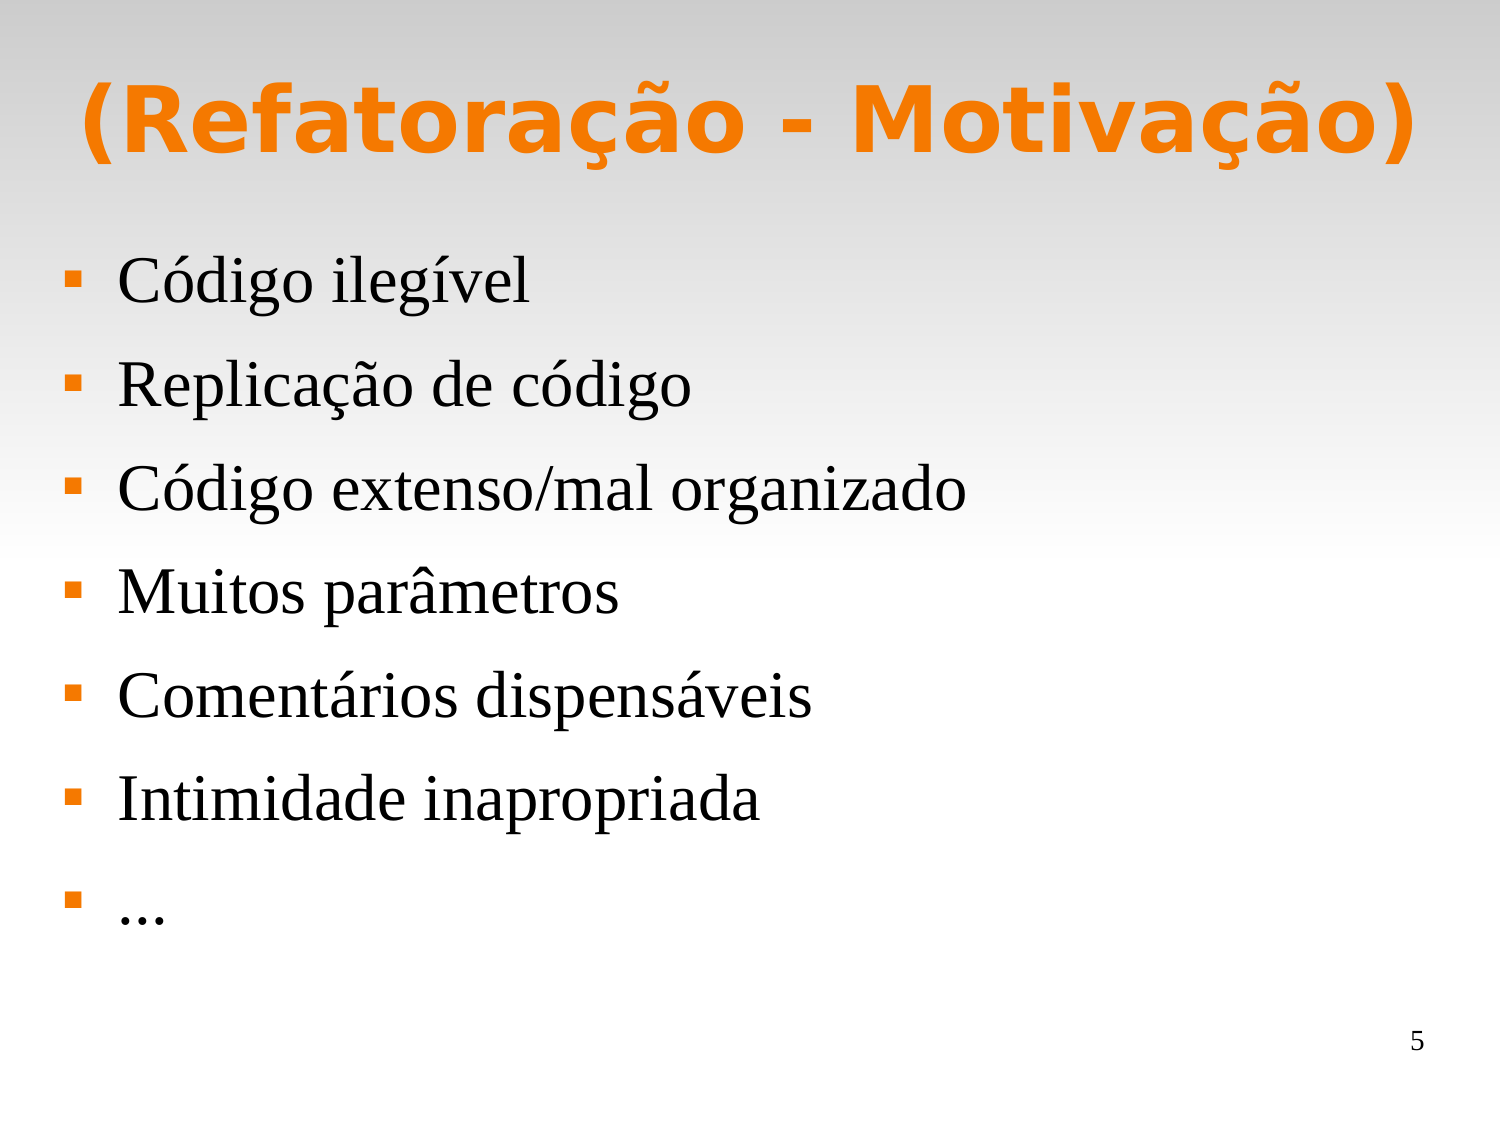

# (Refatoração - Motivação)‏
Código ilegível
Replicação de código
Código extenso/mal organizado
Muitos parâmetros
Comentários dispensáveis
Intimidade inapropriada
...
5